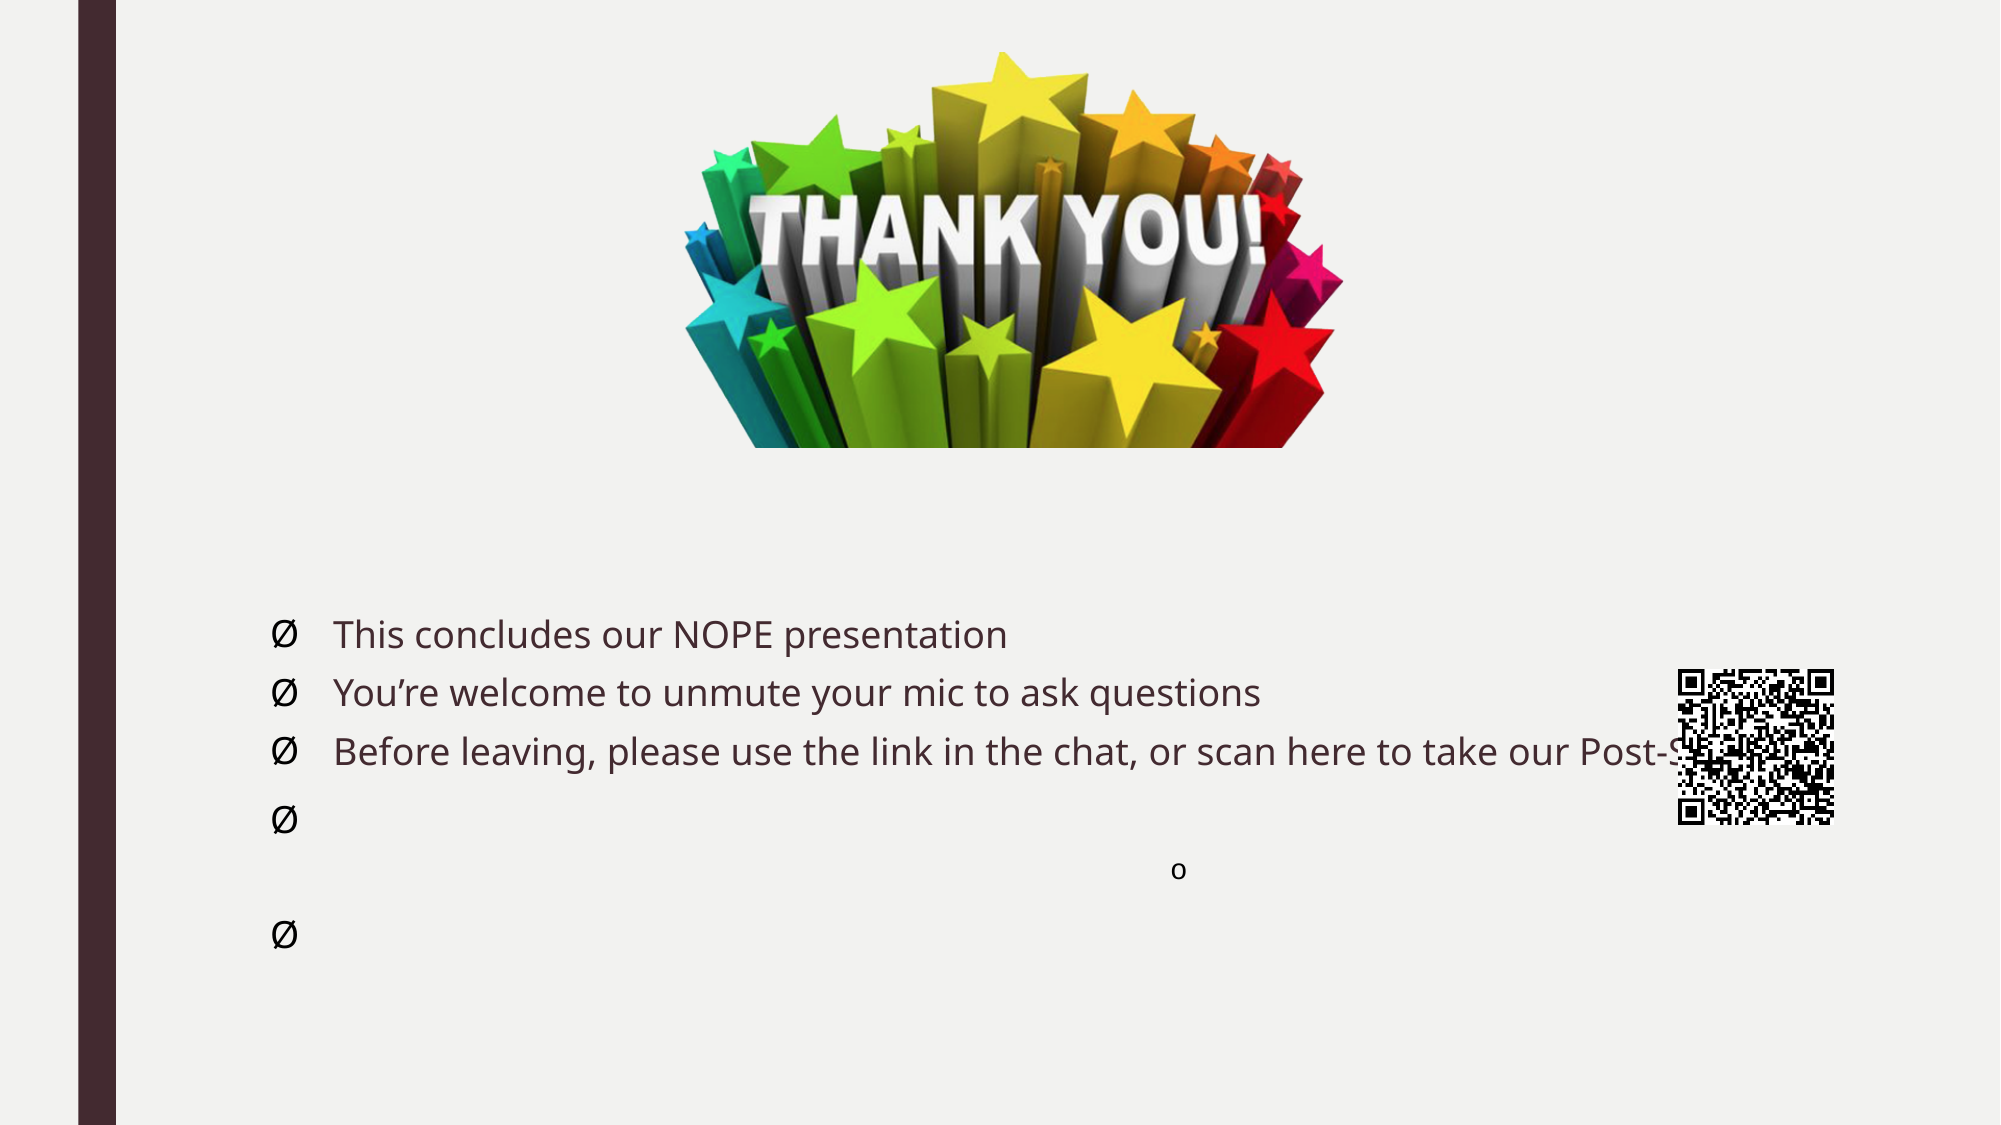

# This concludes our NOPE presentation
You’re welcome to unmute your mic to ask questions
Before leaving, please use the link in the chat, or scan here to take our Post-Survey: